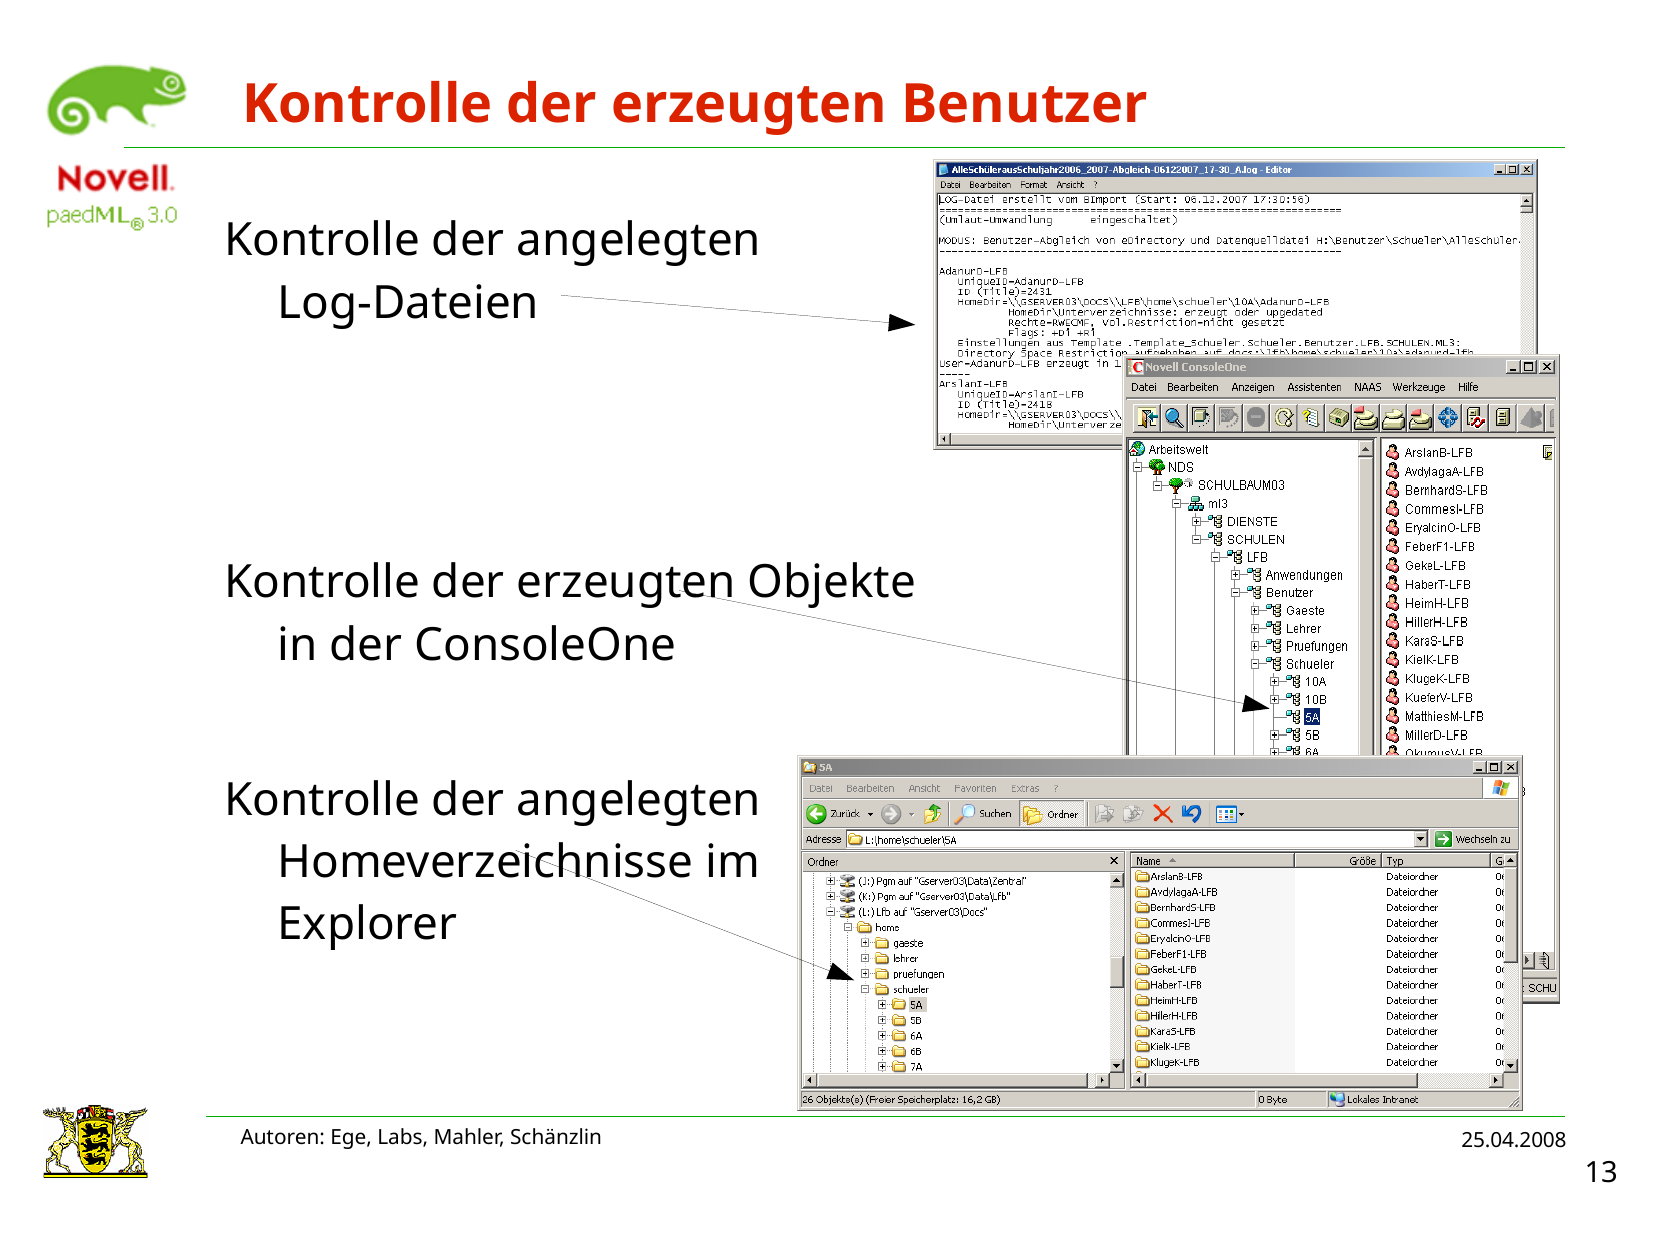

# Kontrolle der erzeugten Benutzer
Kontrolle der angelegten
Log-Dateien
Kontrolle der erzeugten Objekte
in der ConsoleOne
Kontrolle der angelegten Homeverzeichnisse im
Explorer
Autoren: Ege, Labs, Mahler, Schänzlin
25.04.2008
13